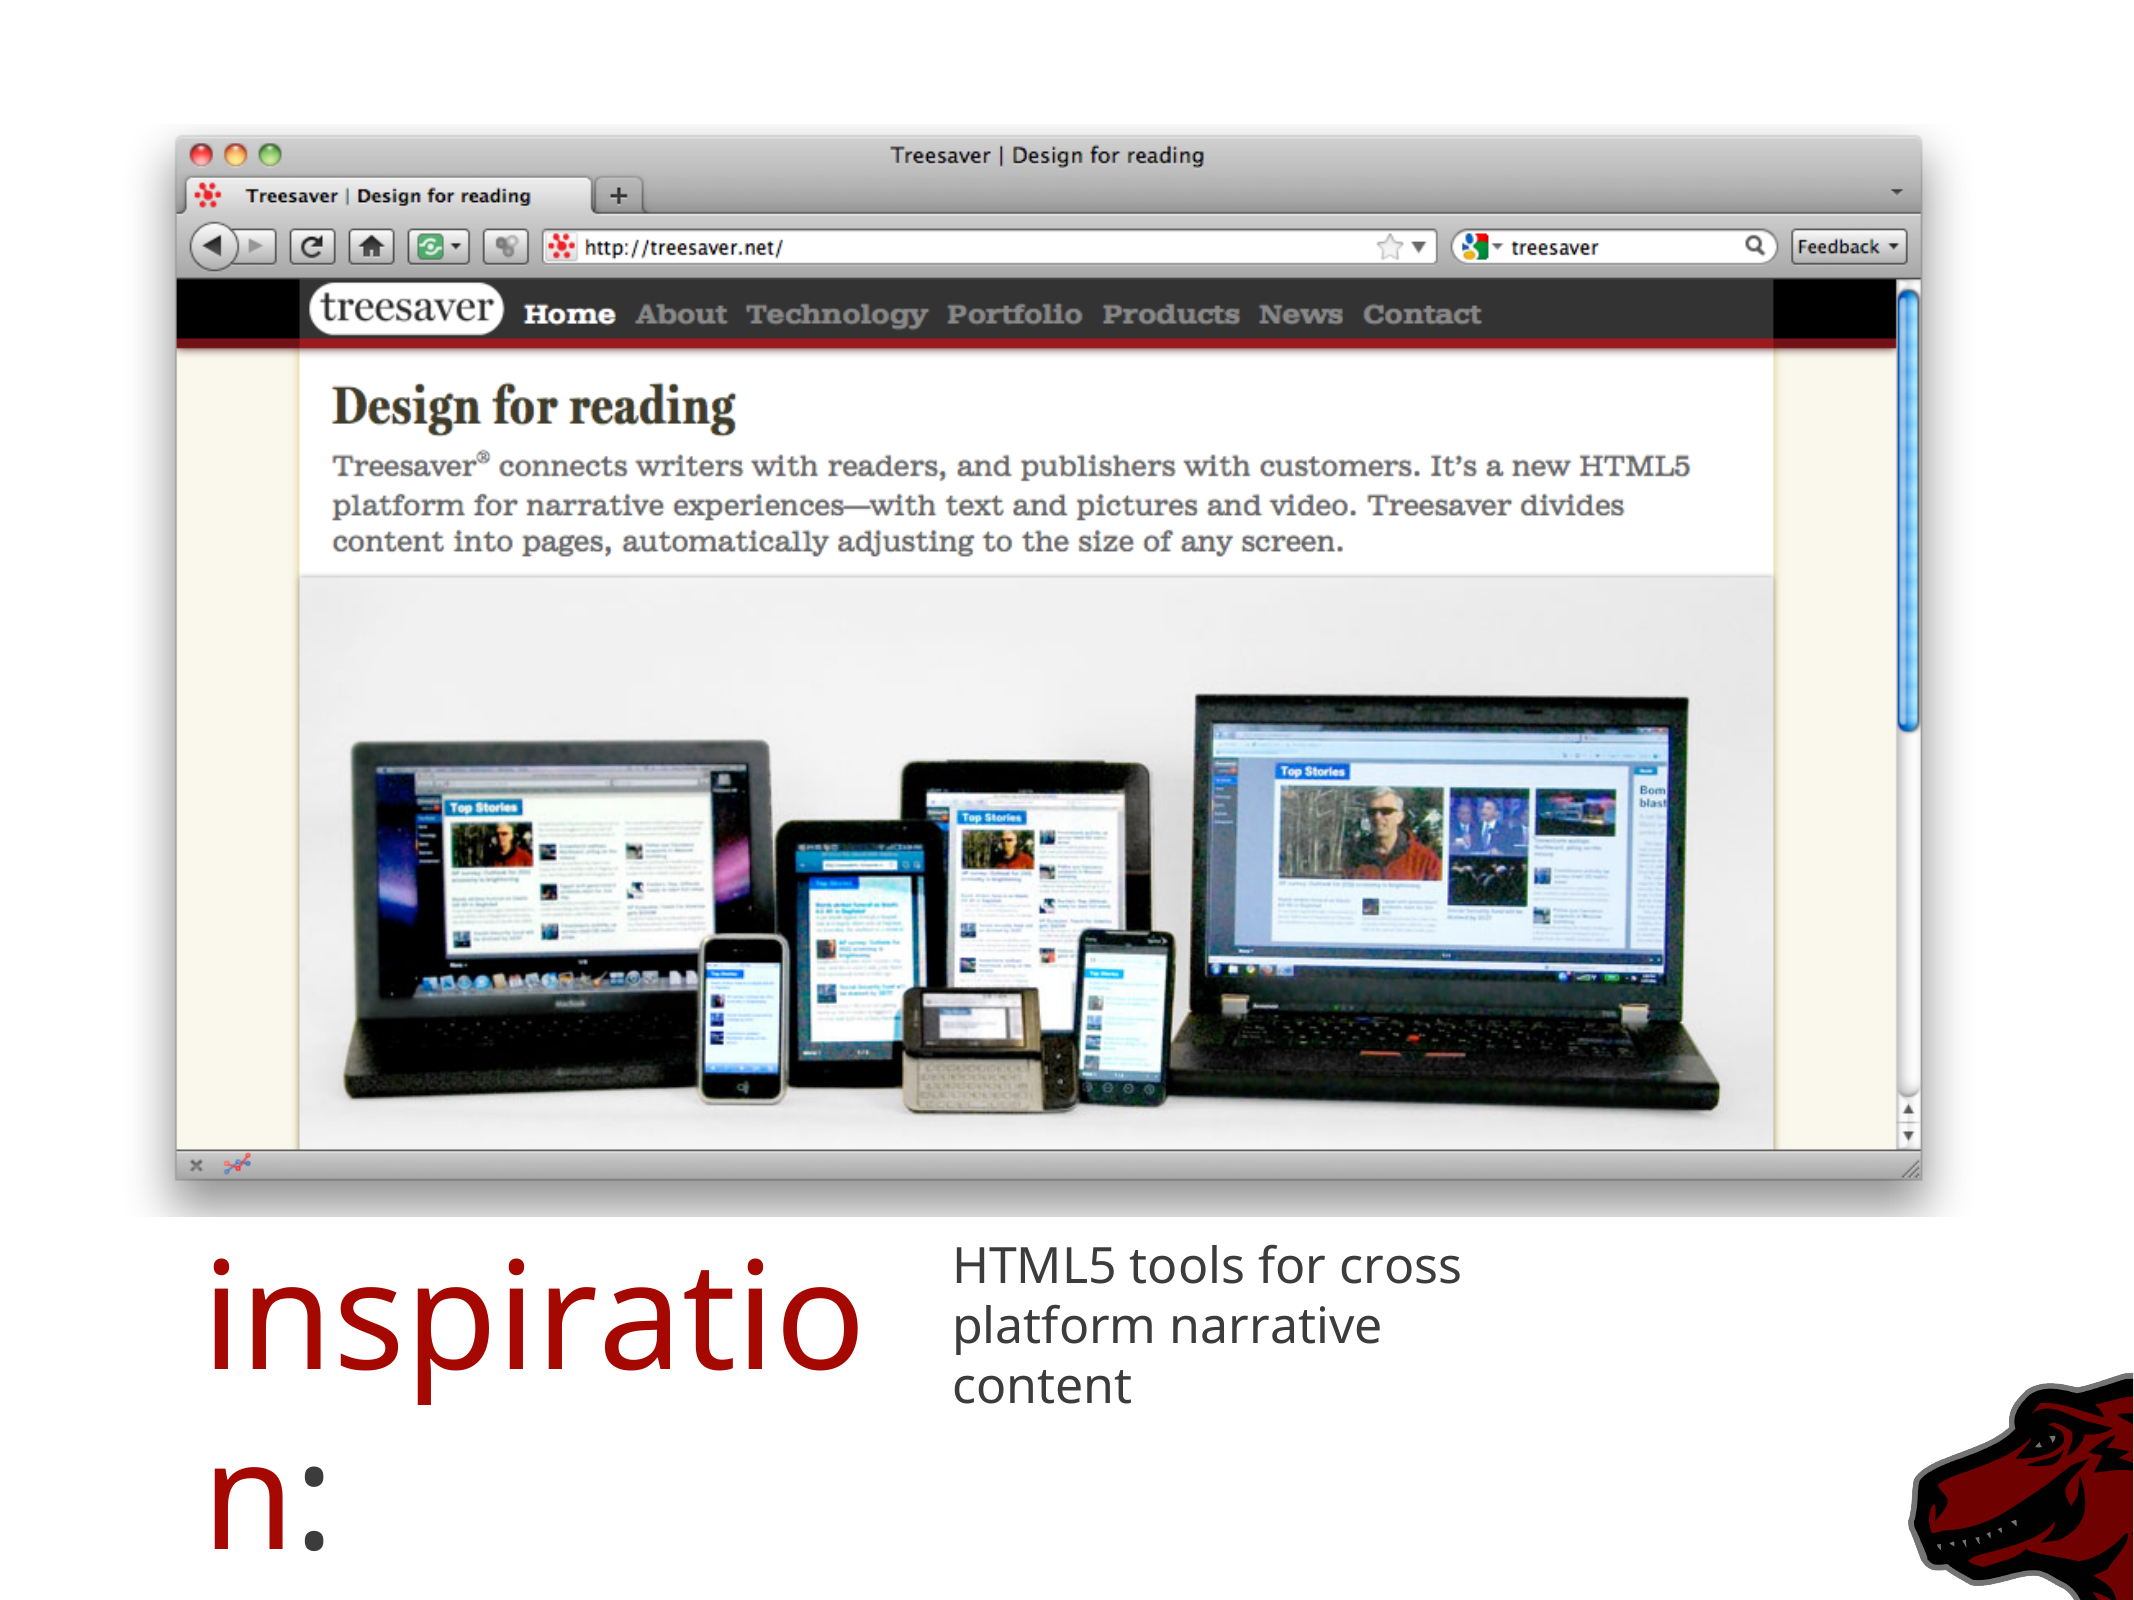

inspiration:
HTML5 tools for cross platform narrative content